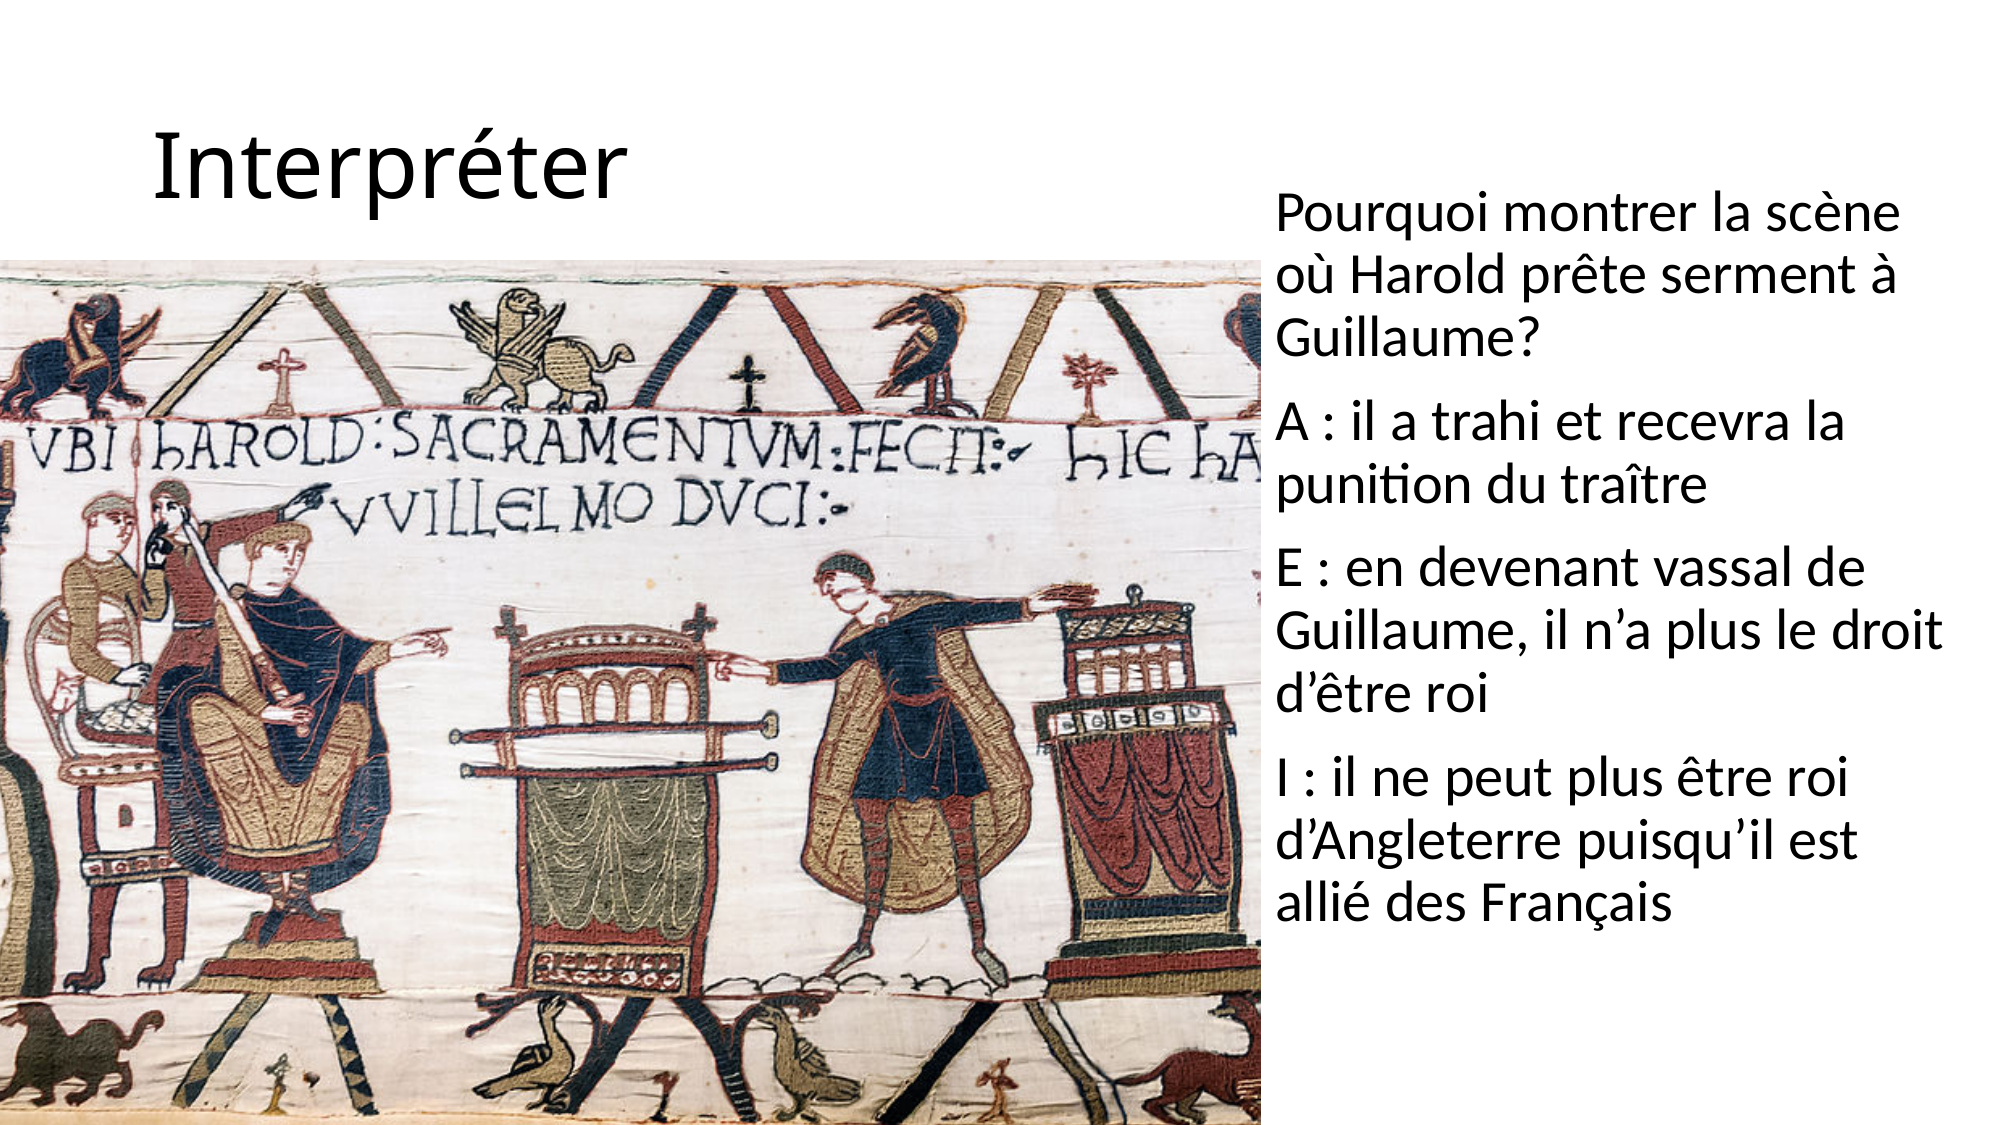

# Interpréter
Pourquoi montrer la scène où Harold prête serment à Guillaume?
A : il a trahi et recevra la punition du traître
E : en devenant vassal de Guillaume, il n’a plus le droit d’être roi
I : il ne peut plus être roi d’Angleterre puisqu’il est allié des Français